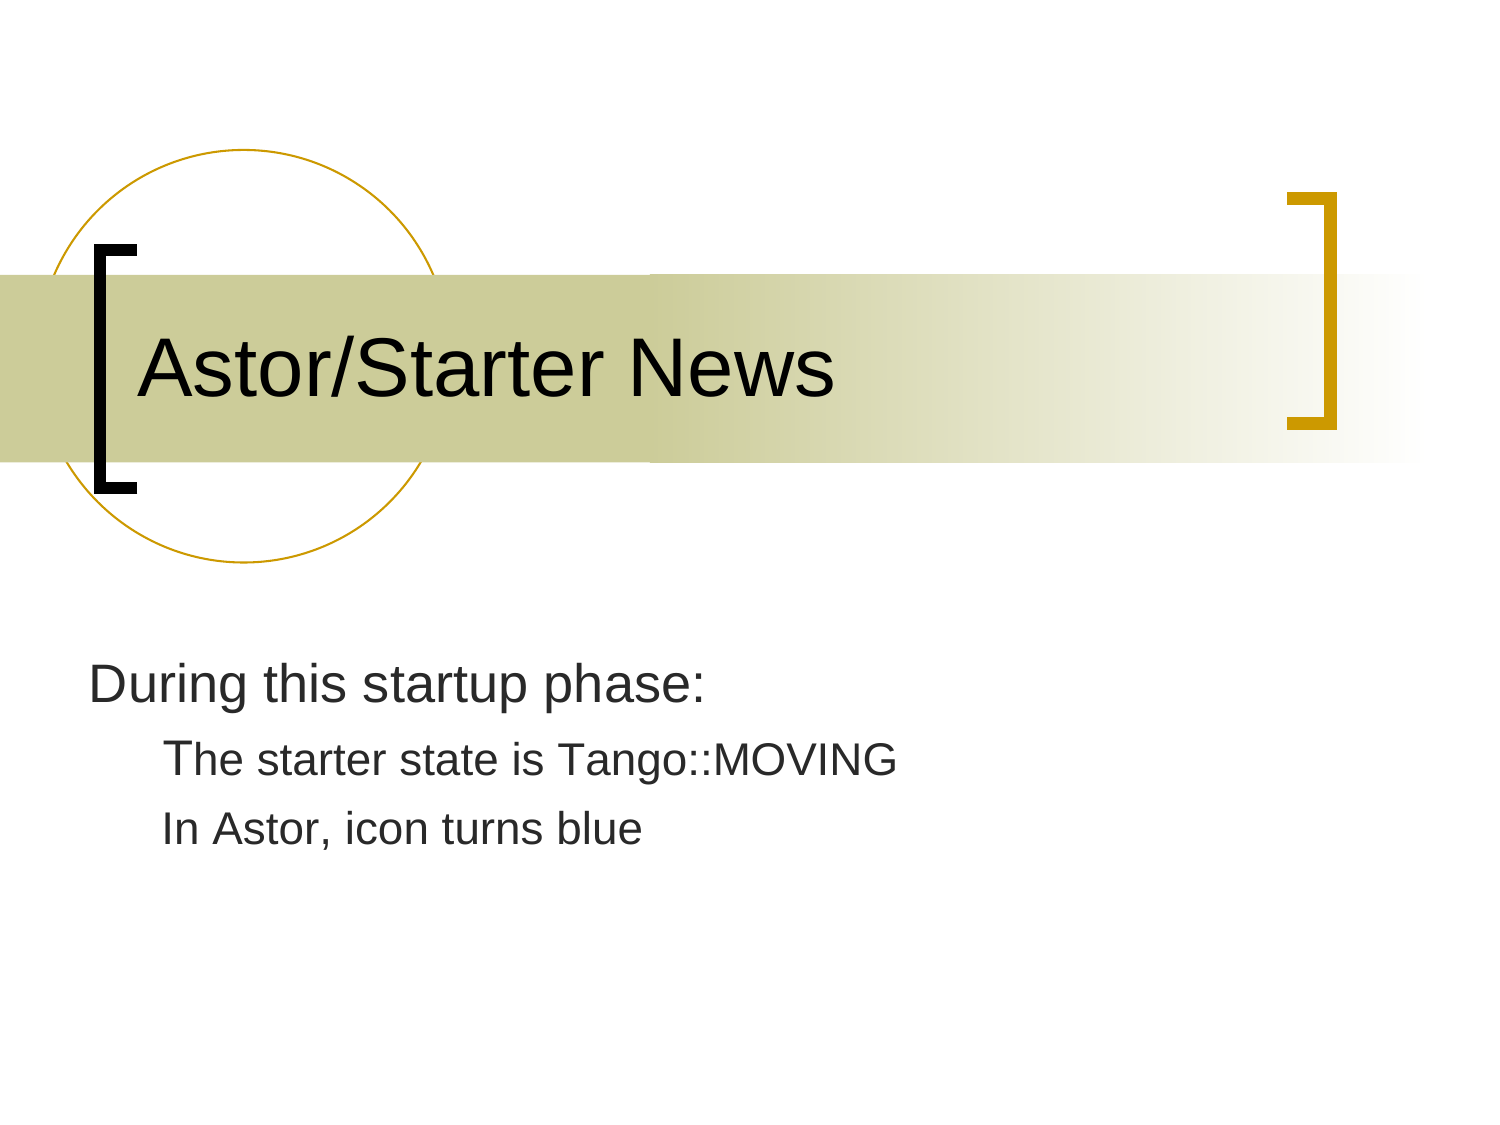

# Astor/Starter News
 During this startup phase:
 The starter state is Tango::MOVING
 In Astor, icon turns blue